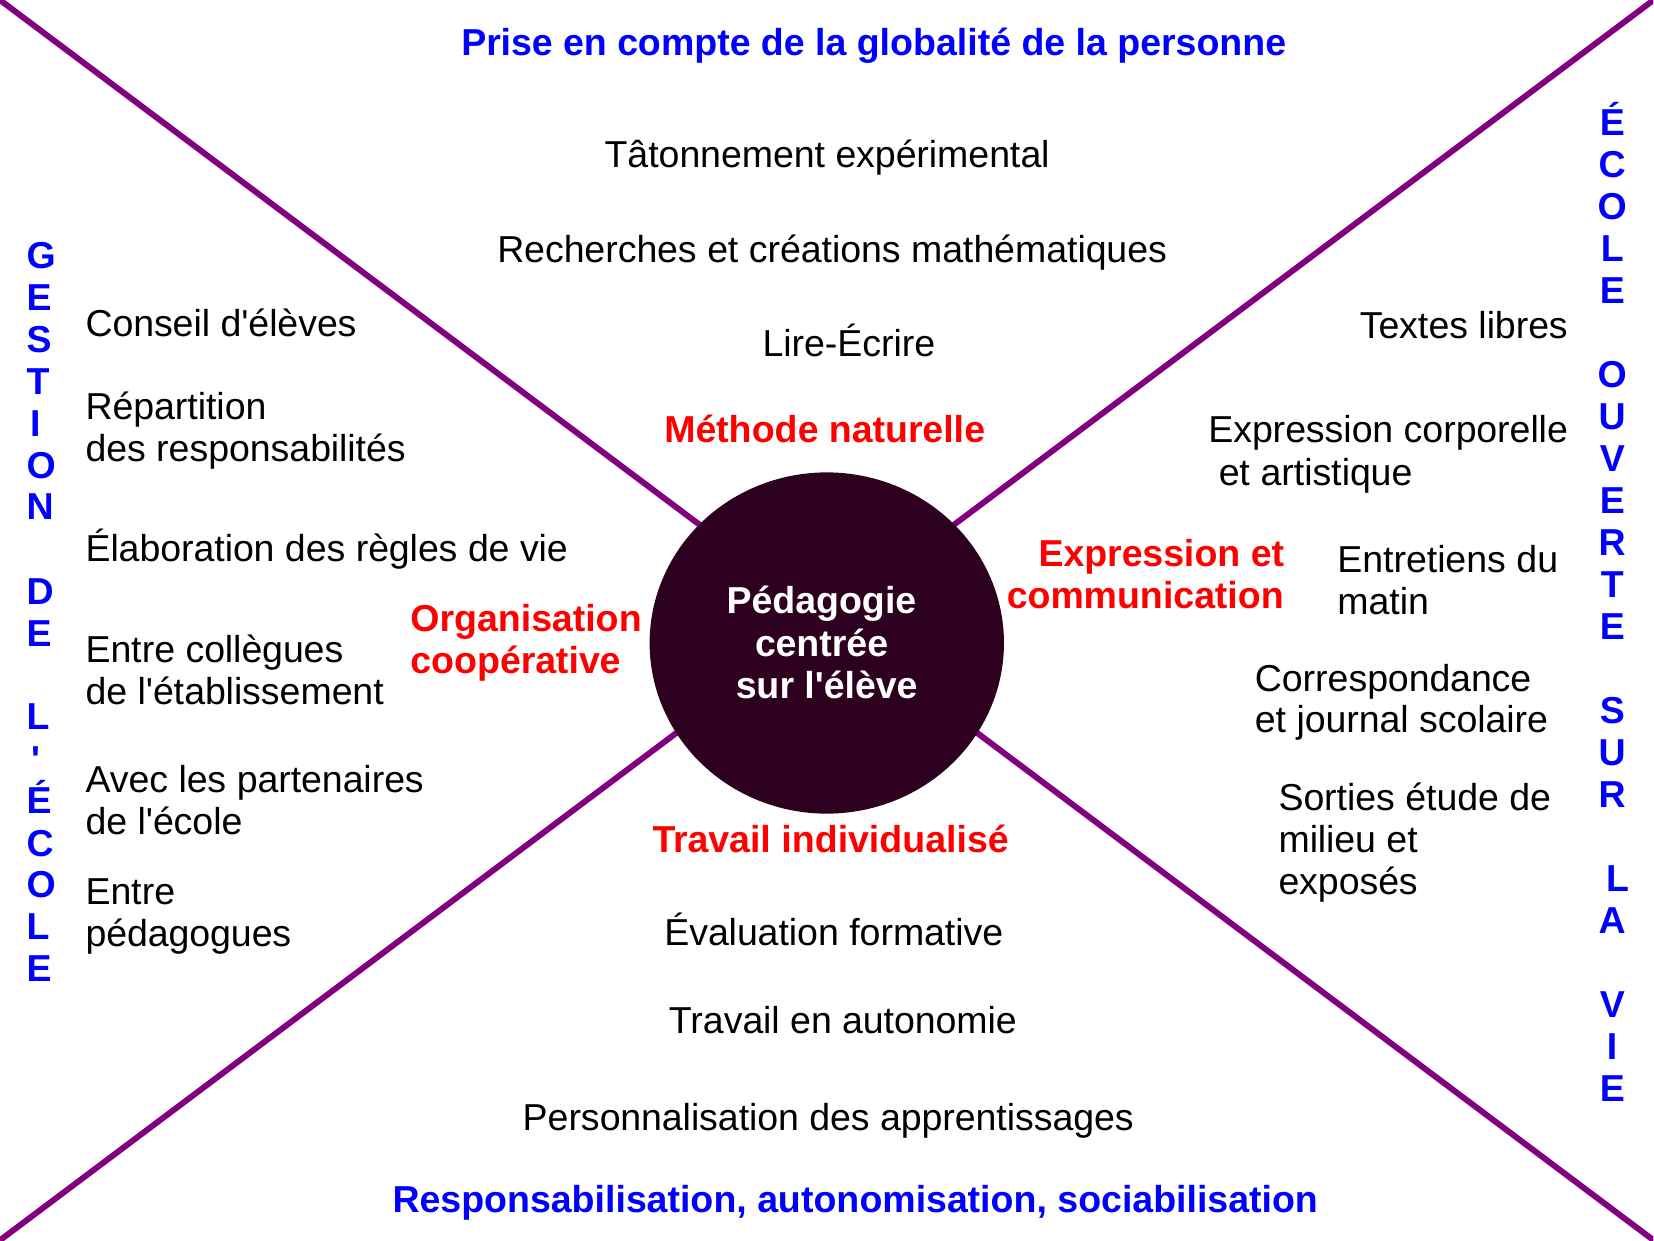

Prise en compte de la globalité de la personne
É
C
O
L
E
O
U
V
E
R
T
E
S
U
R
 L
A
V
I
E
Tâtonnement expérimental
Recherches et créations mathématiques
G
E
S
T
I
O
N
D
E
L
'
É
C
O
L
E
Conseil d'élèves
Textes libres
 Lire-Écrire
Répartition
des responsabilités
Méthode naturelle
Expression corporelle
 et artistique
Pédagogie
centrée
sur l'élève
Élaboration des règles de vie
Expression et
communication
Entretiens du matin
Organisation
coopérative
Entre collègues de l'établissement
Correspondance et journal scolaire
Avec les partenaires de l'école
Sorties étude de milieu et exposés
Travail individualisé
Entre pédagogues
Évaluation formative
 Travail en autonomie
Personnalisation des apprentissages
Responsabilisation, autonomisation, sociabilisation